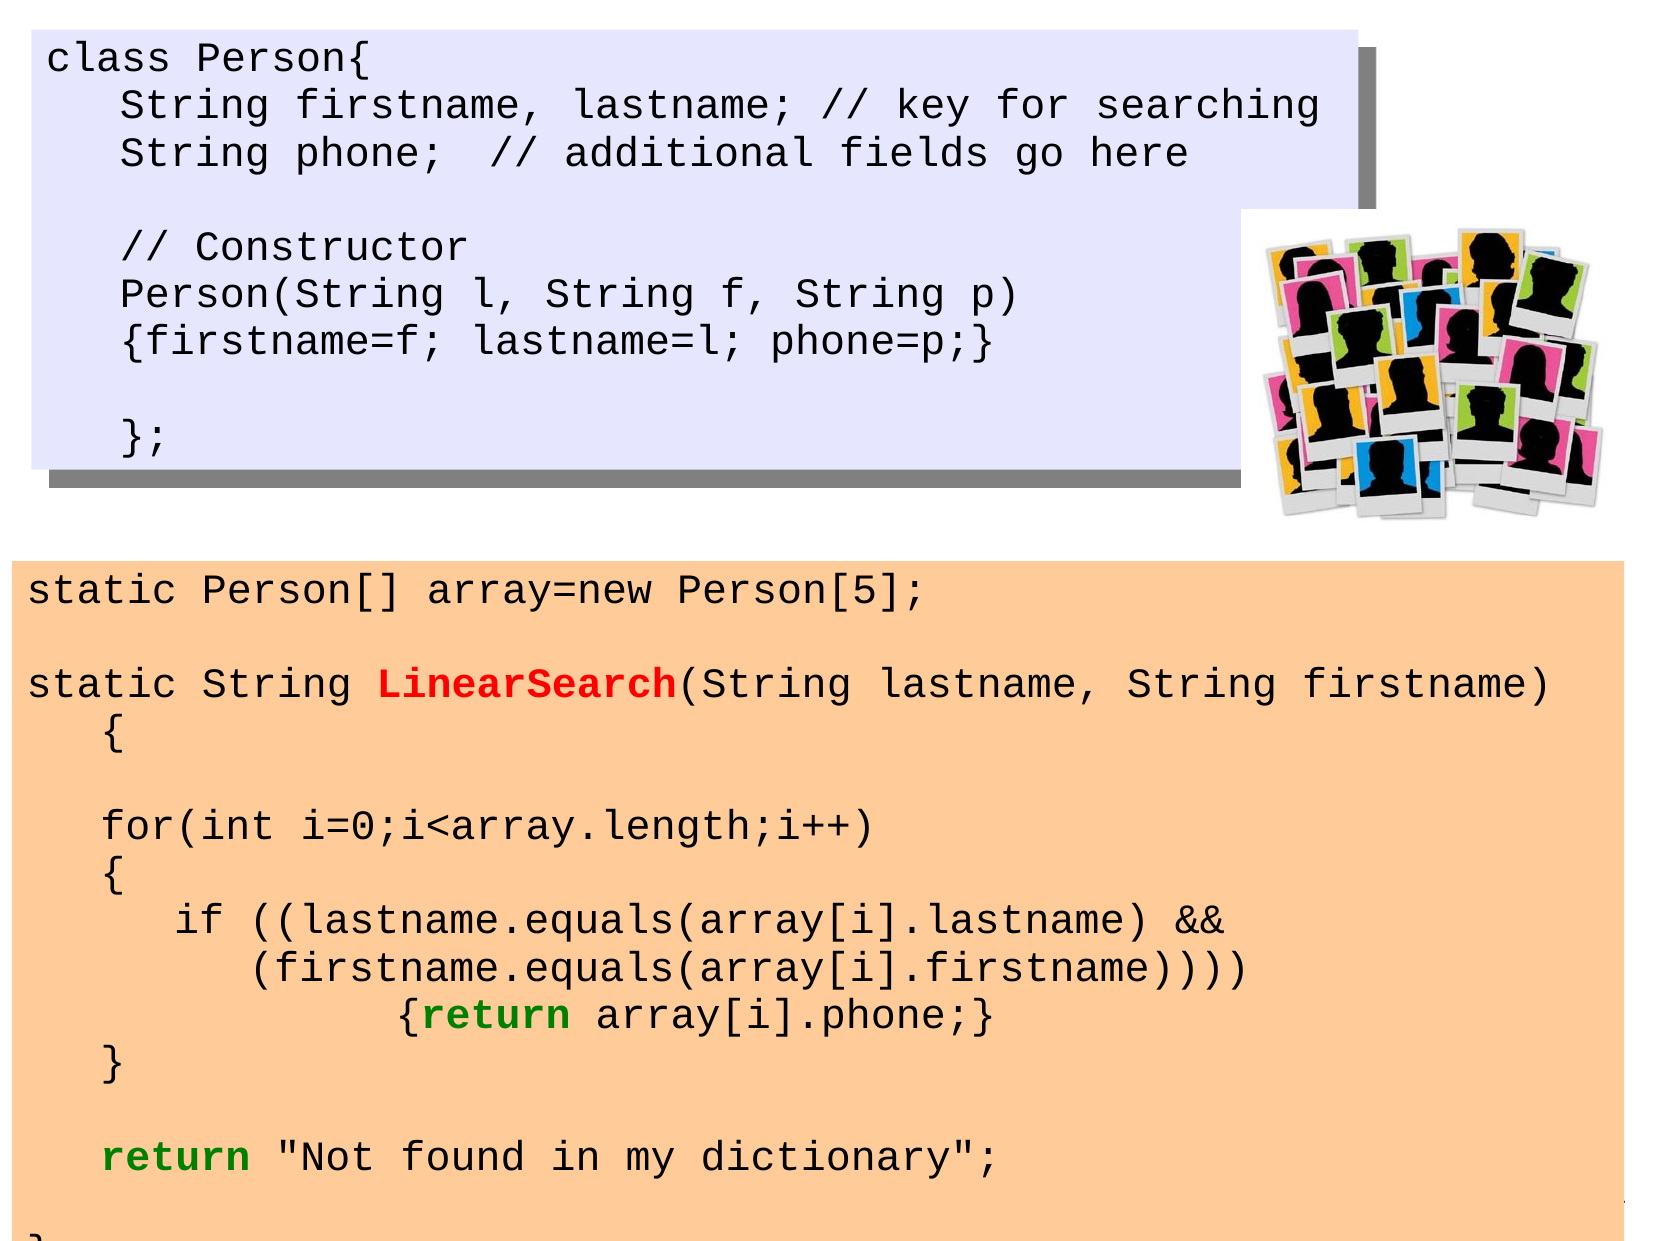

class Person{
	String firstname, lastname; // key for searching
	String phone;	// additional fields go here
	// Constructor
	Person(String l, String f, String p)
	{firstname=f; lastname=l; phone=p;}
	};
static Person[] array=new Person[5];
static String LinearSearch(String lastname, String firstname)
	{
	for(int i=0;i<array.length;i++)
	{
		if ((lastname.equals(array[i].lastname) &&
		 (firstname.equals(array[i].firstname))))
		 		{return array[i].phone;}
	}
	return "Not found in my dictionary";
}